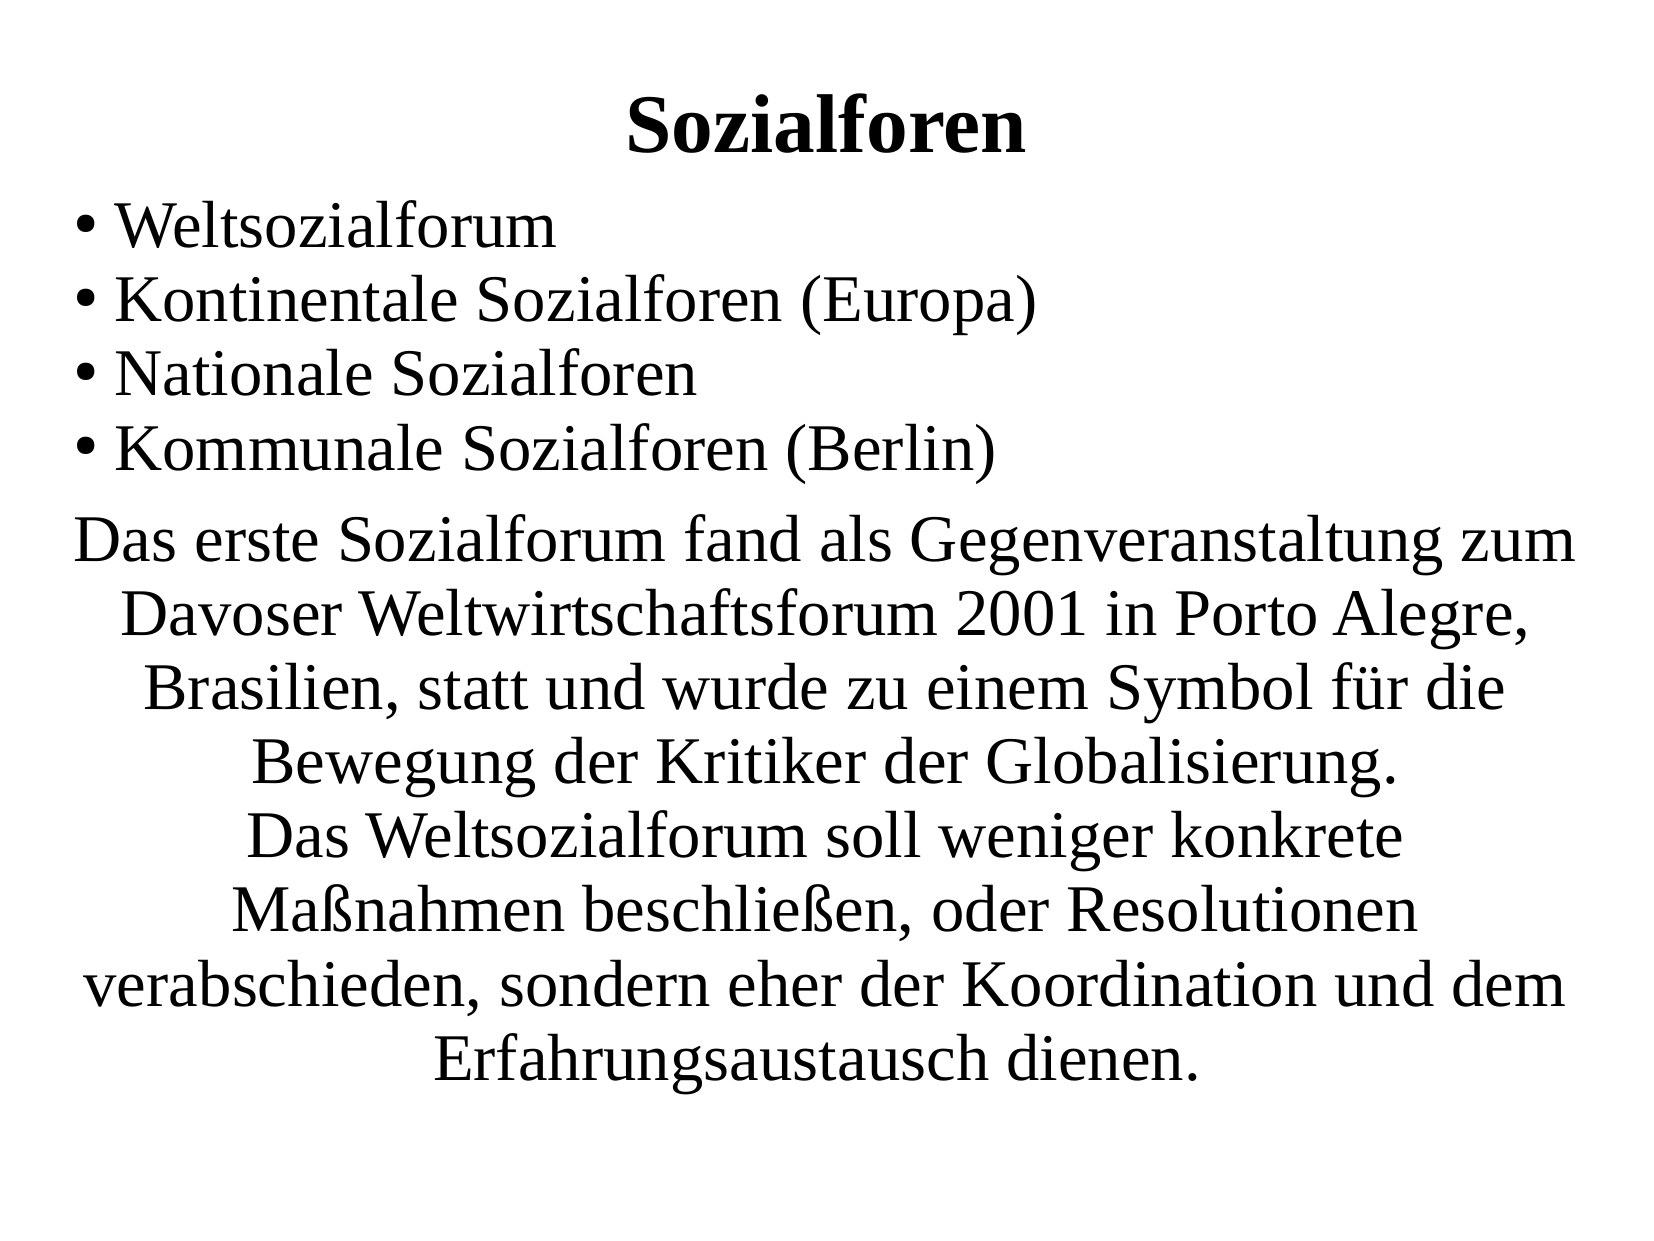

Sozialforen
 Weltsozialforum
 Kontinentale Sozialforen (Europa)
 Nationale Sozialforen
 Kommunale Sozialforen (Berlin)
Das erste Sozialforum fand als Gegenveranstaltung zum Davoser Weltwirtschaftsforum 2001 in Porto Alegre, Brasilien, statt und wurde zu einem Symbol für die Bewegung der Kritiker der Globalisierung.
Das Weltsozialforum soll weniger konkrete Maßnahmen beschließen, oder Resolutionen verabschieden, sondern eher der Koordination und dem Erfahrungsaustausch dienen.